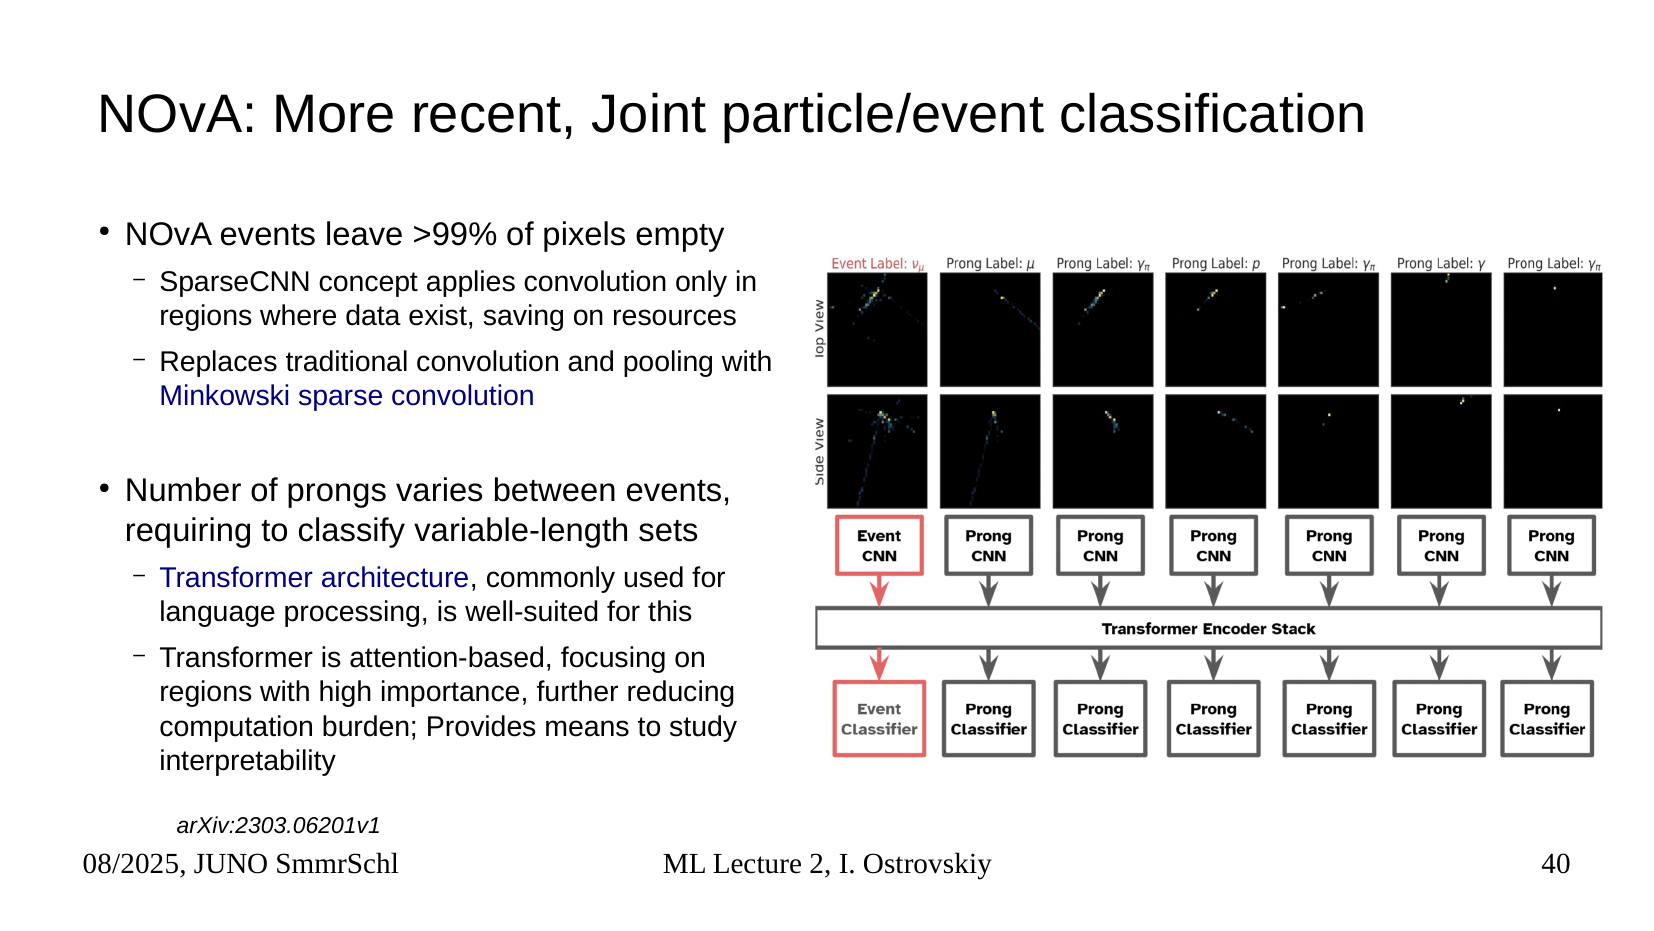

# NOvA: More recent, Joint particle/event classification
NOvA events leave >99% of pixels empty
SparseCNN concept applies convolution only in regions where data exist, saving on resources
Replaces traditional convolution and pooling with Minkowski sparse convolution
Number of prongs varies between events, requiring to classify variable-length sets
Transformer architecture, commonly used for language processing, is well-suited for this
Transformer is attention-based, focusing on regions with high importance, further reducing computation burden; Provides means to study interpretability
arXiv:2303.06201v1
08/2025, JUNO SmmrSchl
ML Lecture 2, I. Ostrovskiy
40